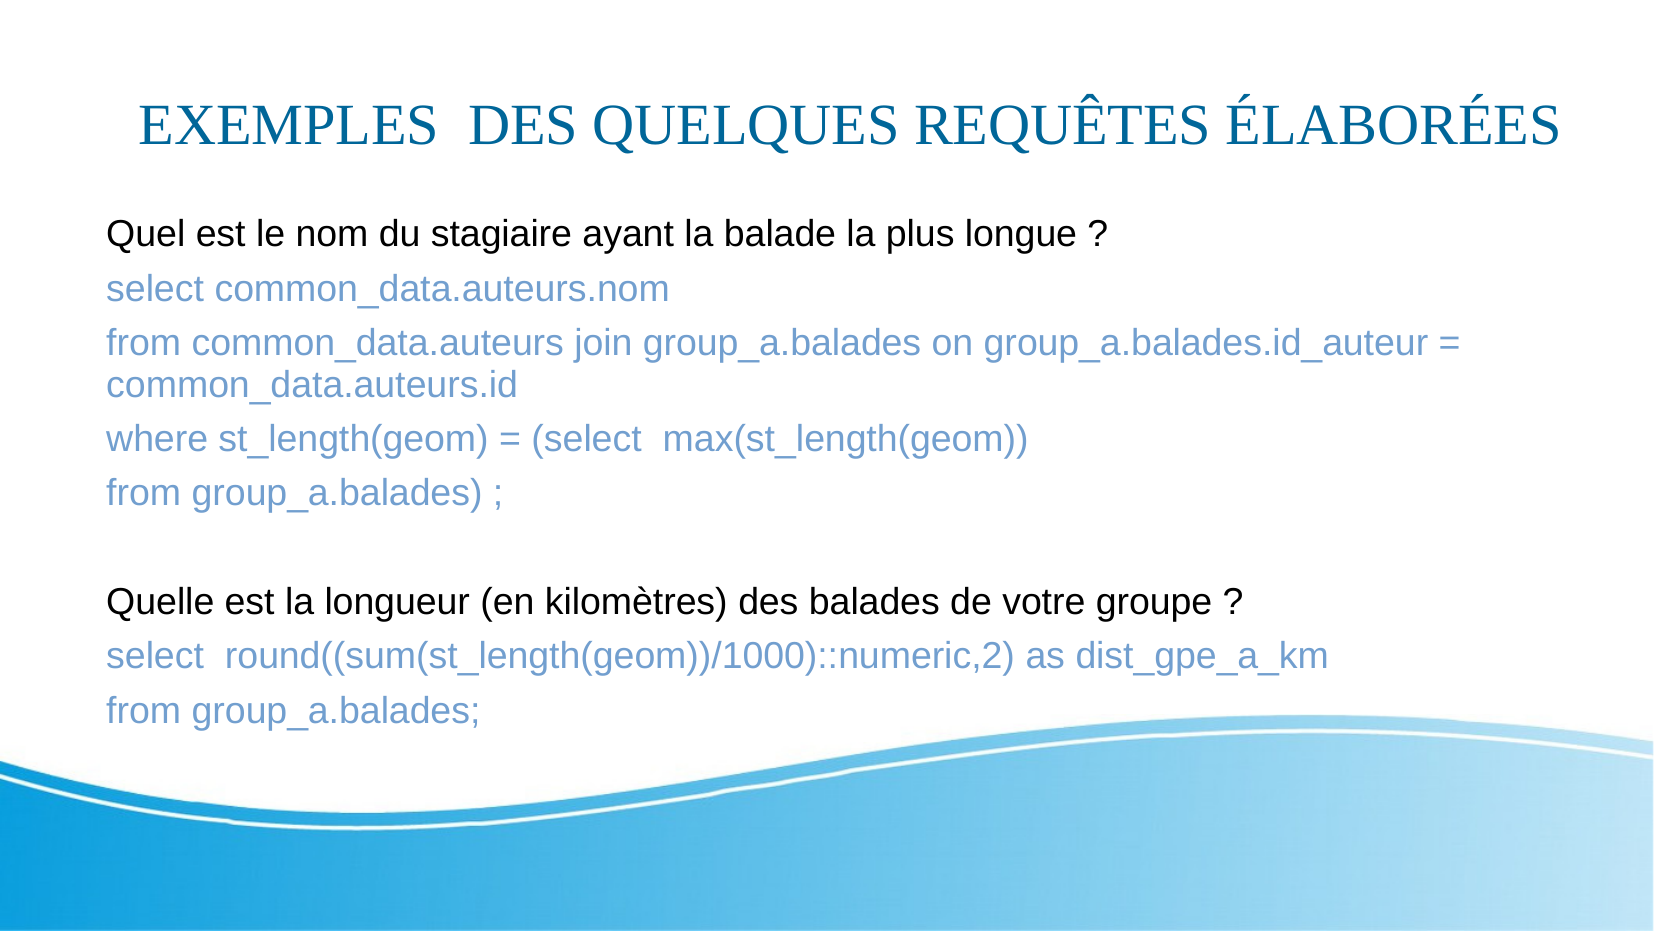

# EXEMPLES DES QUELQUES REQUÊTES ÉLABORÉES
Quel est le nom du stagiaire ayant la balade la plus longue ?
select common_data.auteurs.nom
from common_data.auteurs join group_a.balades on group_a.balades.id_auteur = common_data.auteurs.id
where st_length(geom) = (select max(st_length(geom))
from group_a.balades) ;
Quelle est la longueur (en kilomètres) des balades de votre groupe ?
select round((sum(st_length(geom))/1000)::numeric,2) as dist_gpe_a_km
from group_a.balades;